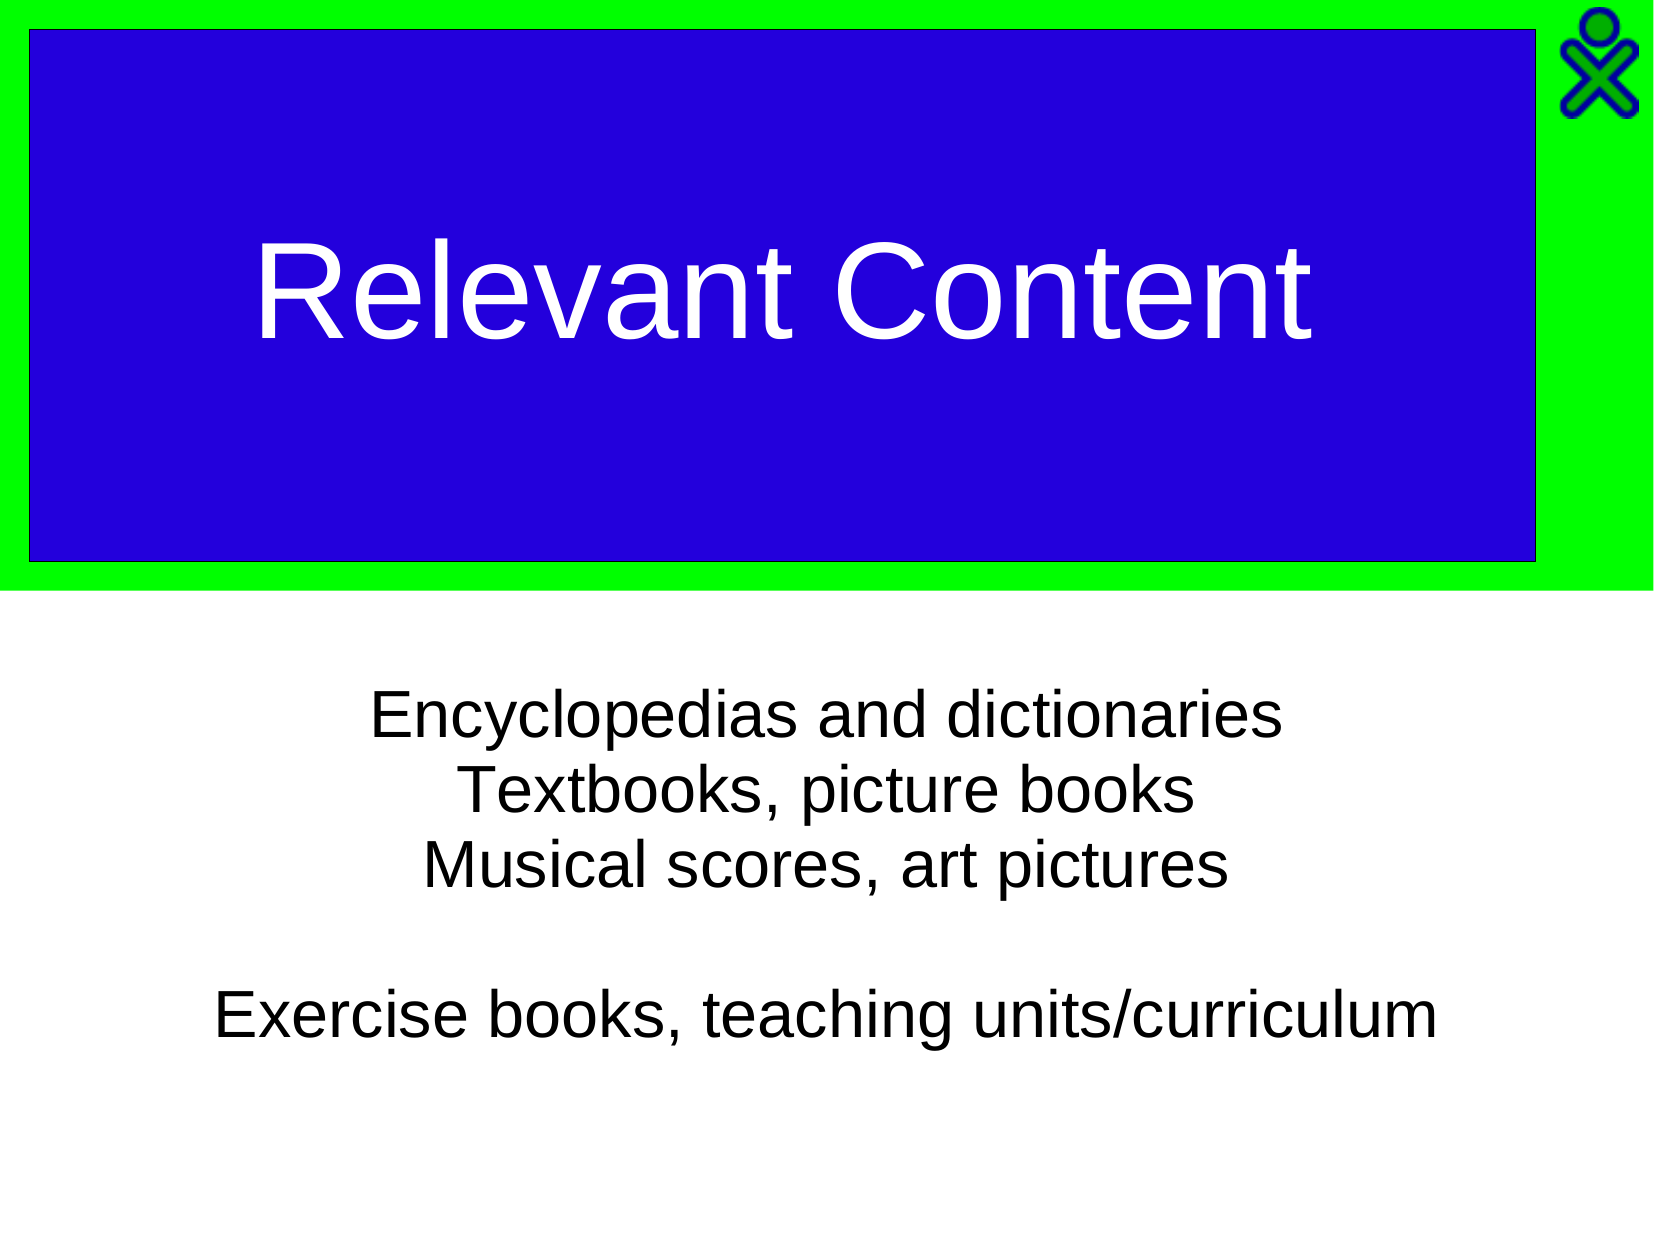

# Relevant Content
Encyclopedias and dictionaries
Textbooks, picture books
Musical scores, art pictures
Exercise books, teaching units/curriculum